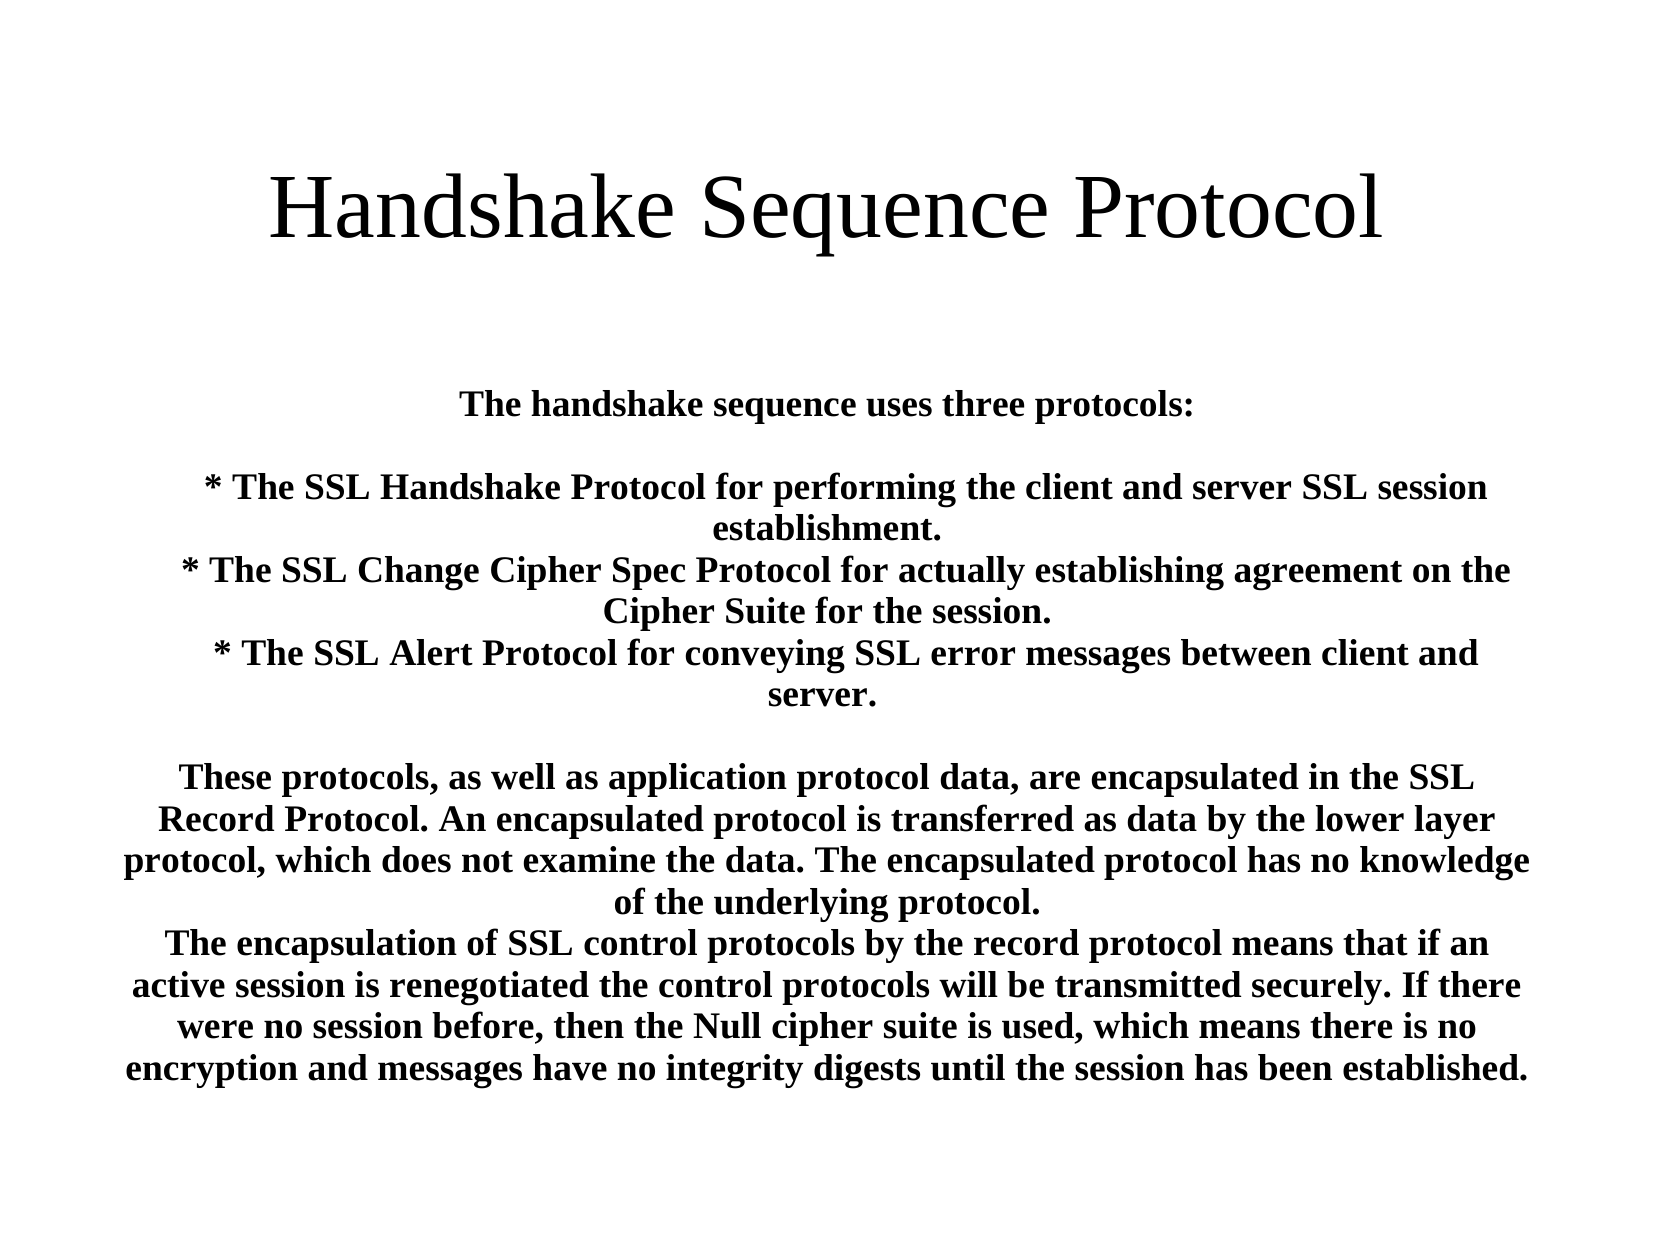

# Handshake Sequence Protocol
The handshake sequence uses three protocols:
 * The SSL Handshake Protocol for performing the client and server SSL session establishment.
 * The SSL Change Cipher Spec Protocol for actually establishing agreement on the Cipher Suite for the session.
 * The SSL Alert Protocol for conveying SSL error messages between client and server.
These protocols, as well as application protocol data, are encapsulated in the SSL Record Protocol. An encapsulated protocol is transferred as data by the lower layer protocol, which does not examine the data. The encapsulated protocol has no knowledge of the underlying protocol.
The encapsulation of SSL control protocols by the record protocol means that if an active session is renegotiated the control protocols will be transmitted securely. If there were no session before, then the Null cipher suite is used, which means there is no encryption and messages have no integrity digests until the session has been established.